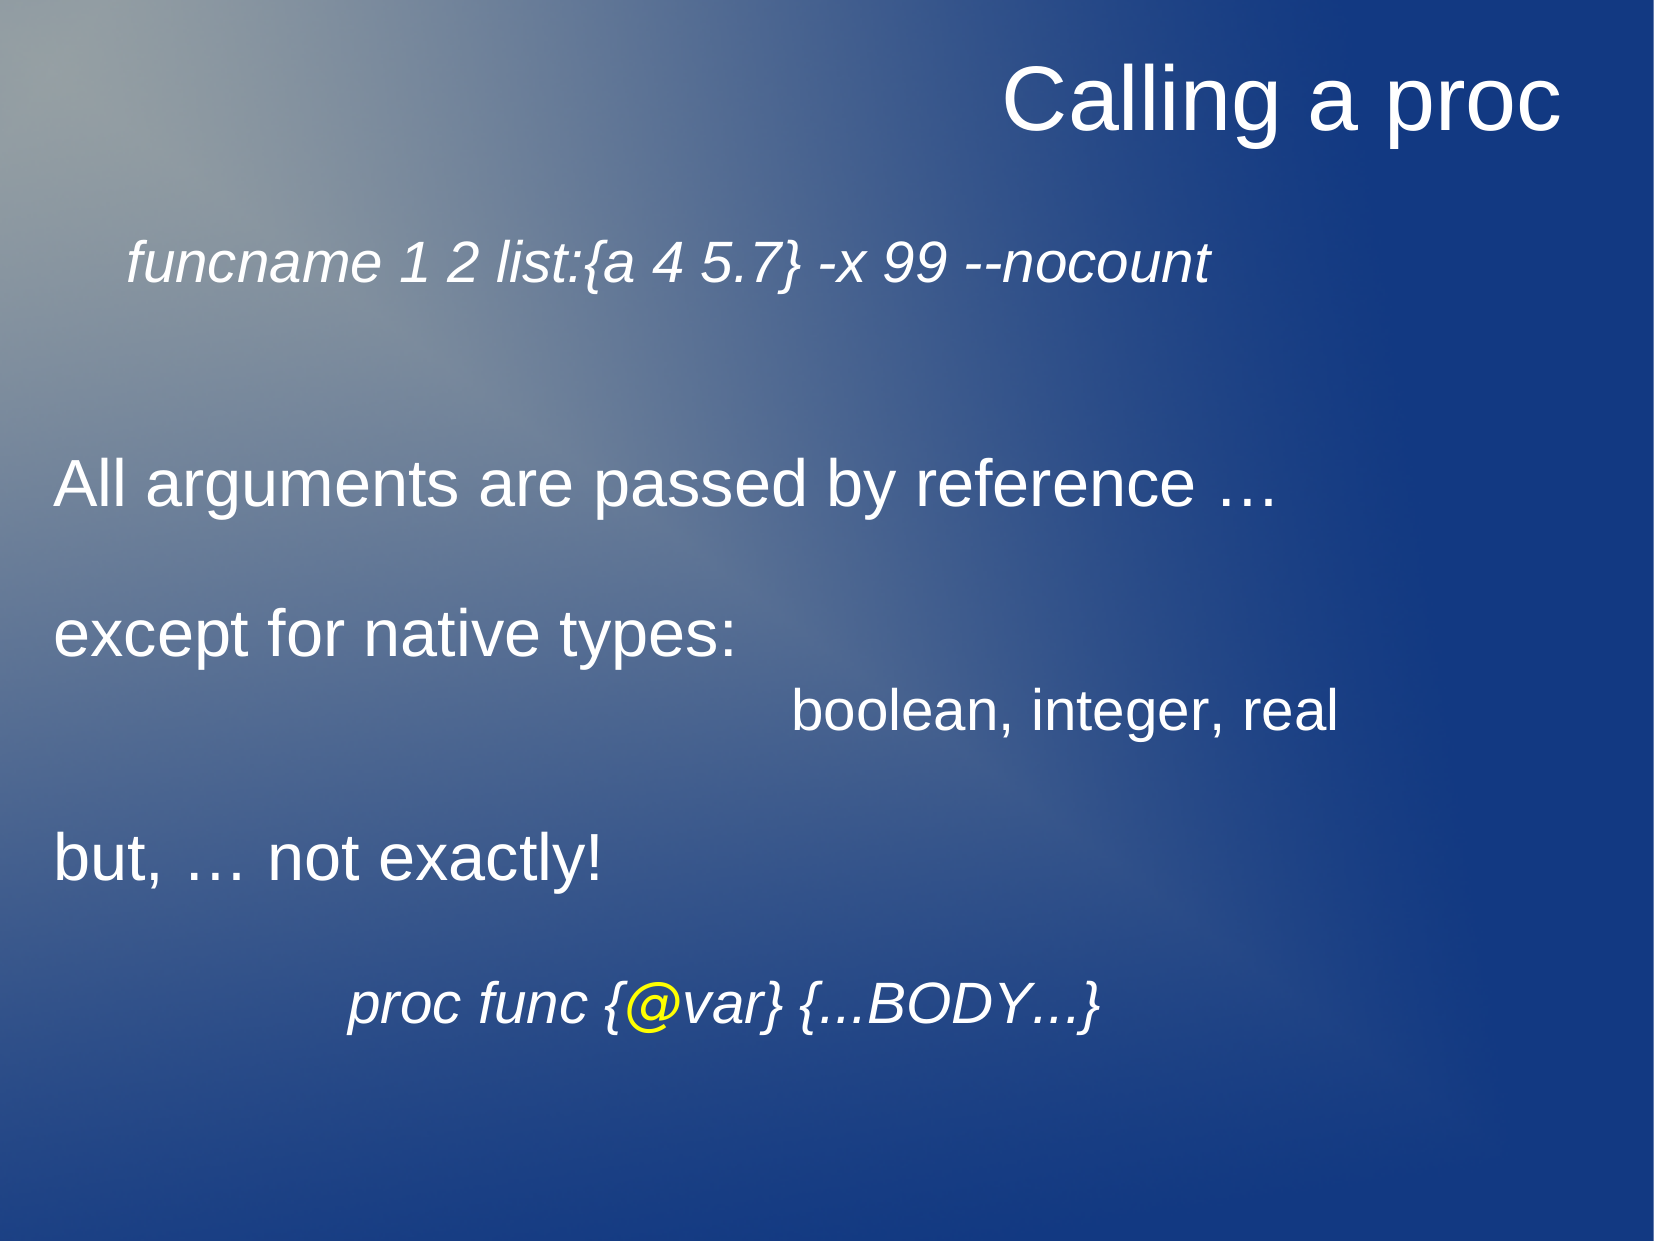

Calling a proc
# funcname 1 2 list:{a 4 5.7} -x 99 --nocount
All arguments are passed by reference …
except for native types:
										boolean, integer, real
but, … not exactly!
				proc func {@var} {...BODY...}